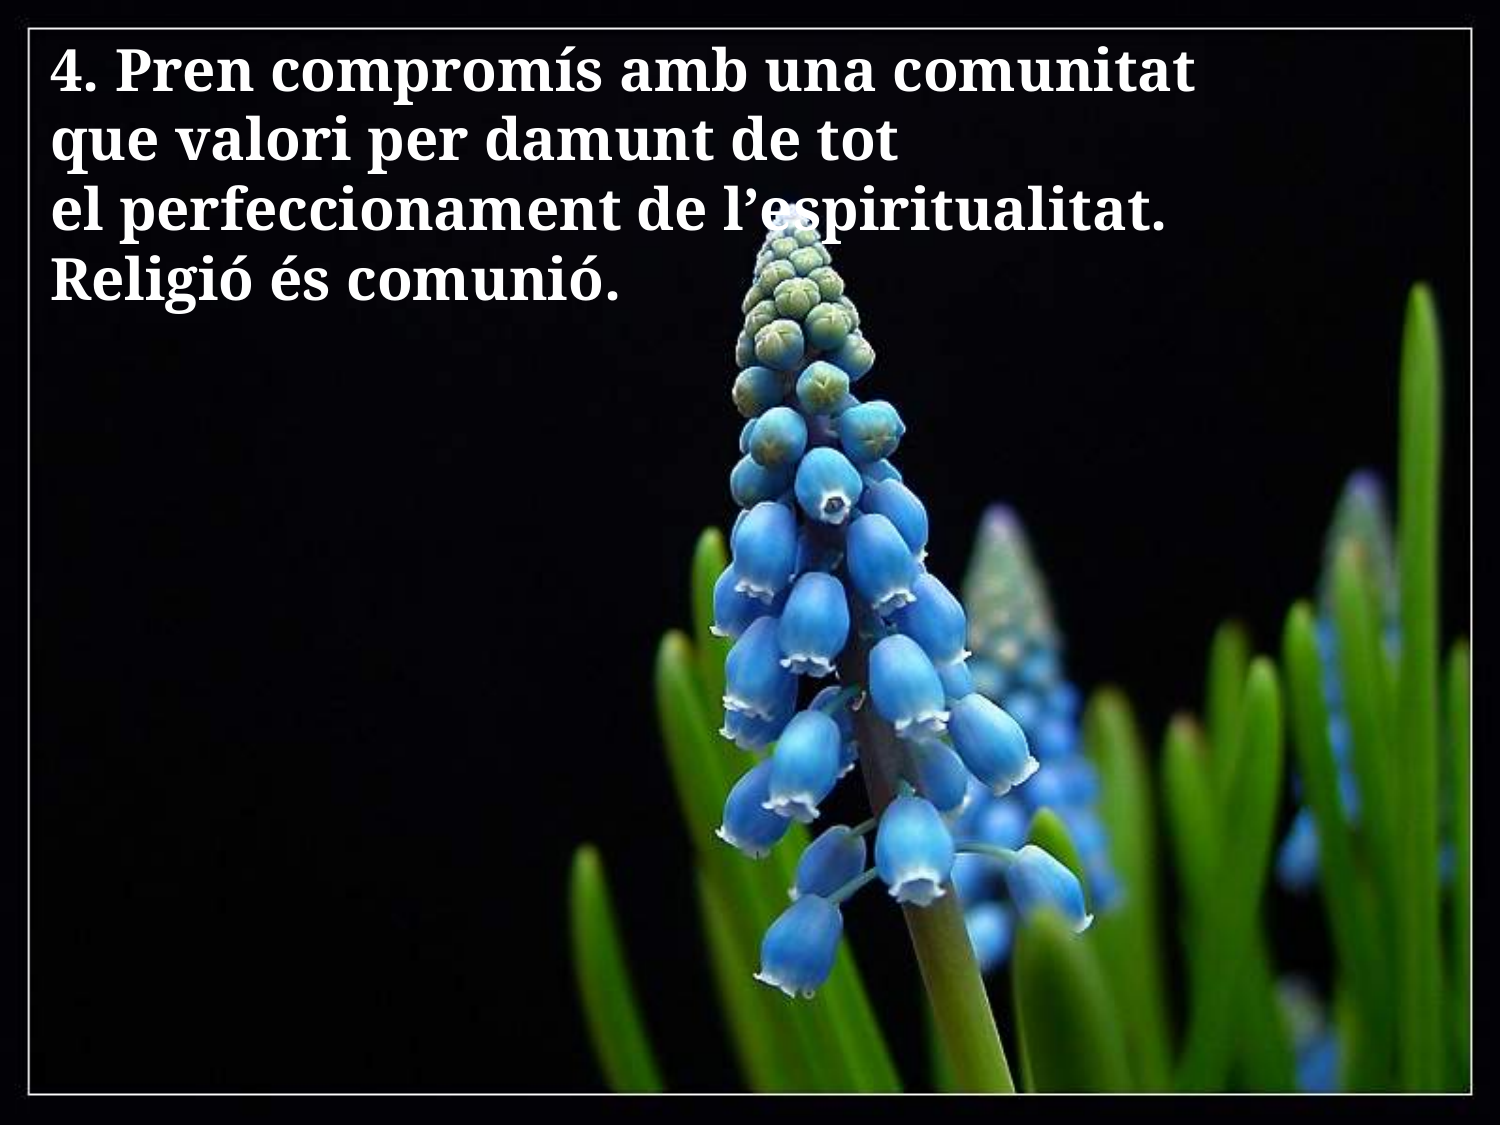

4. Pren compromís amb una comunitat
que valori per damunt de tot
el perfeccionament de l’espiritualitat.
Religió és comunió.